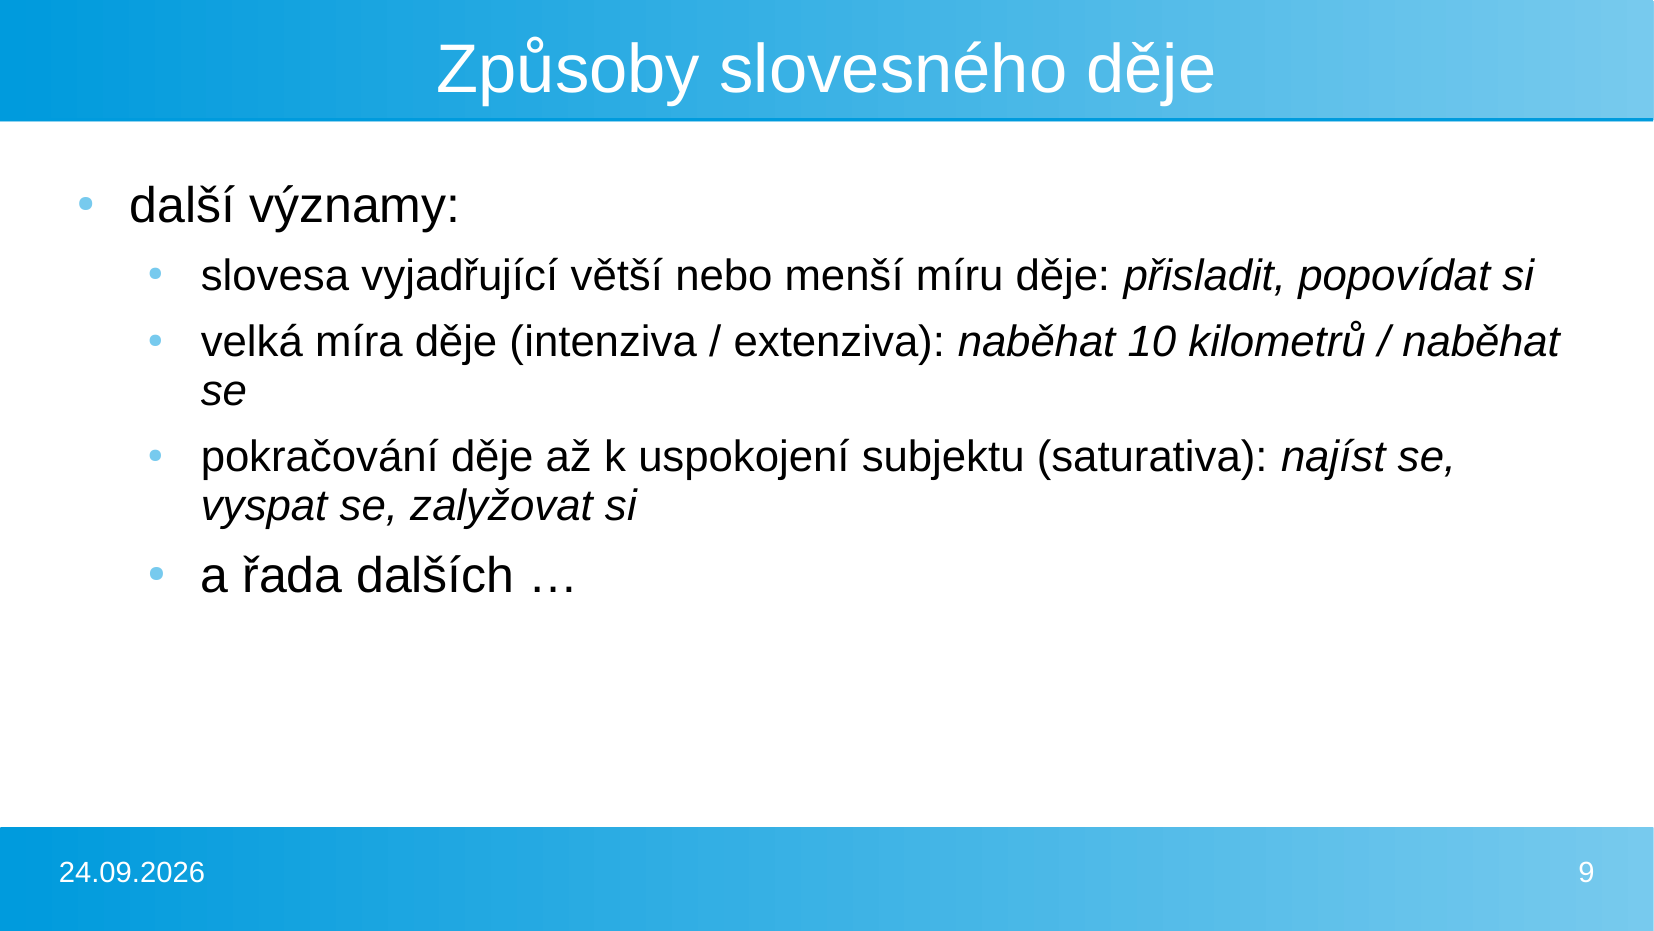

# Způsoby slovesného děje
další významy:
slovesa vyjadřující větší nebo menší míru děje: přisladit, popovídat si
velká míra děje (intenziva / extenziva): naběhat 10 kilometrů / naběhat se
pokračování děje až k uspokojení subjektu (saturativa): najíst se, vyspat se, zalyžovat si
a řada dalších …
9